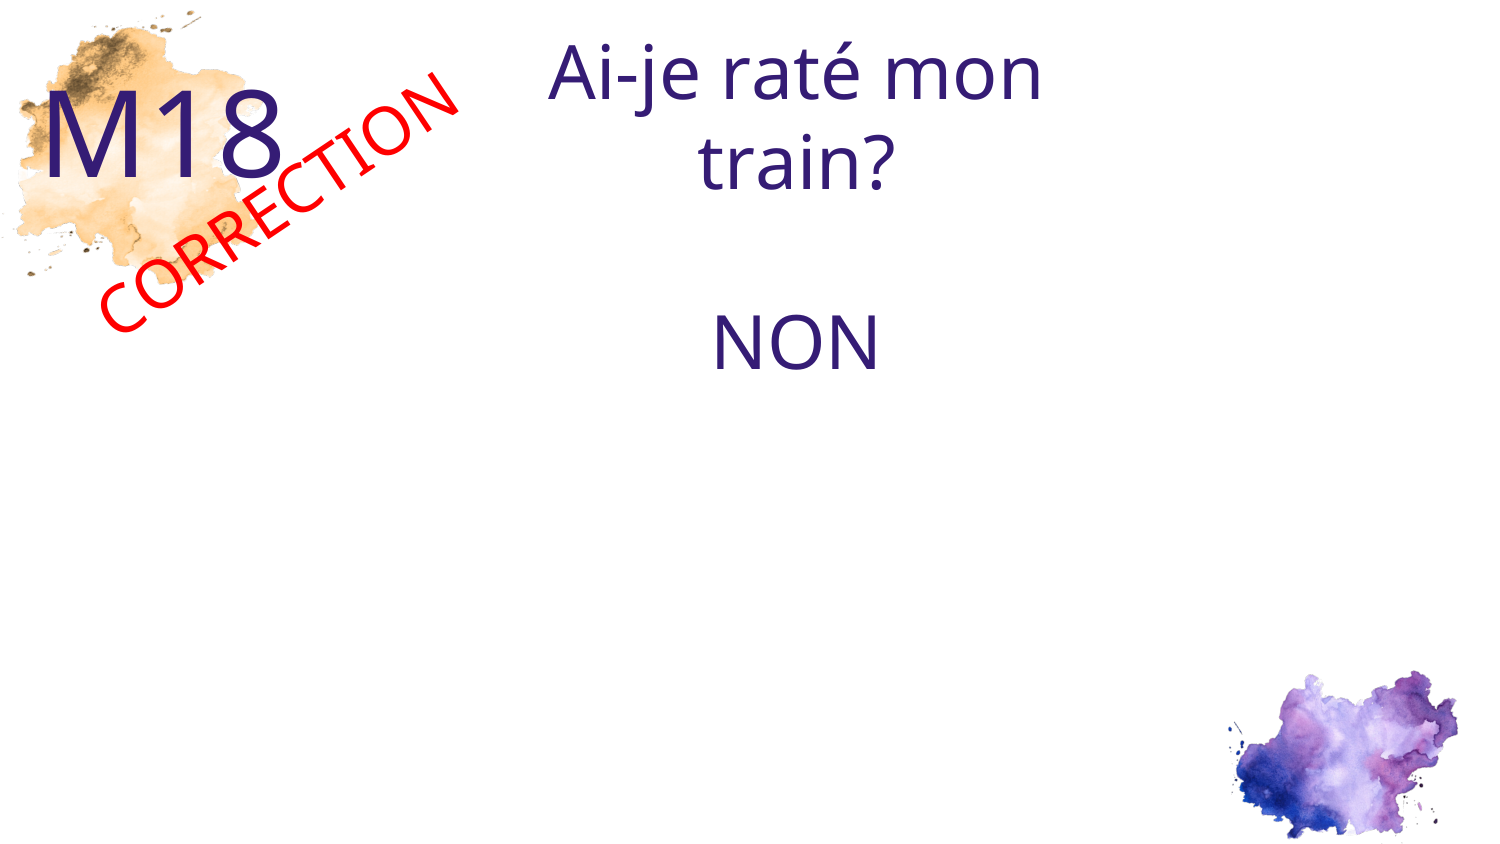

Ai-je raté mon train?
NON
M18
CORRECTION